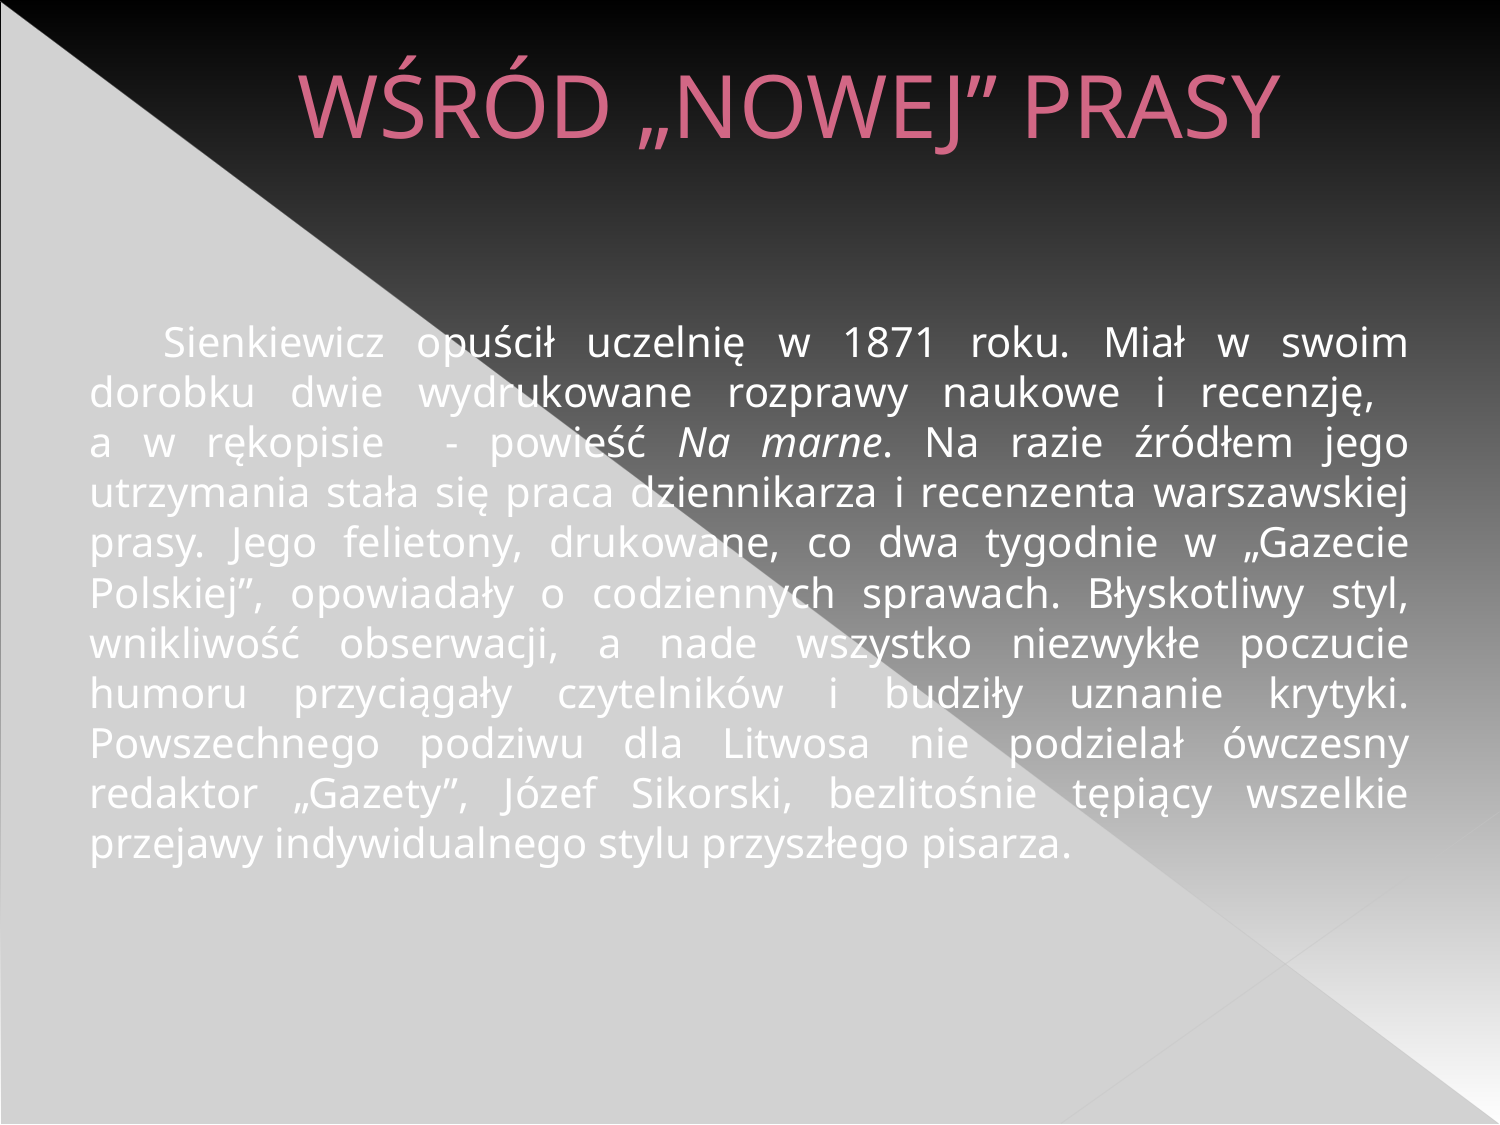

# WŚRÓD „NOWEJ” PRASY
	Sienkiewicz opuścił uczelnię w 1871 roku. Miał w swoim dorobku dwie wydrukowane rozprawy naukowe i recenzję,
a w rękopisie - powieść Na marne. Na razie źródłem jego utrzymania stała się praca dziennikarza i recenzenta warszawskiej prasy. Jego felietony, drukowane, co dwa tygodnie w „Gazecie Polskiej”, opowiadały o codziennych sprawach. Błyskotliwy styl, wnikliwość obserwacji, a nade wszystko niezwykłe poczucie humoru przyciągały czytelników i budziły uznanie krytyki. Powszechnego podziwu dla Litwosa nie podzielał ówczesny redaktor „Gazety”, Józef Sikorski, bezlitośnie tępiący wszelkie przejawy indywidualnego stylu przyszłego pisarza.